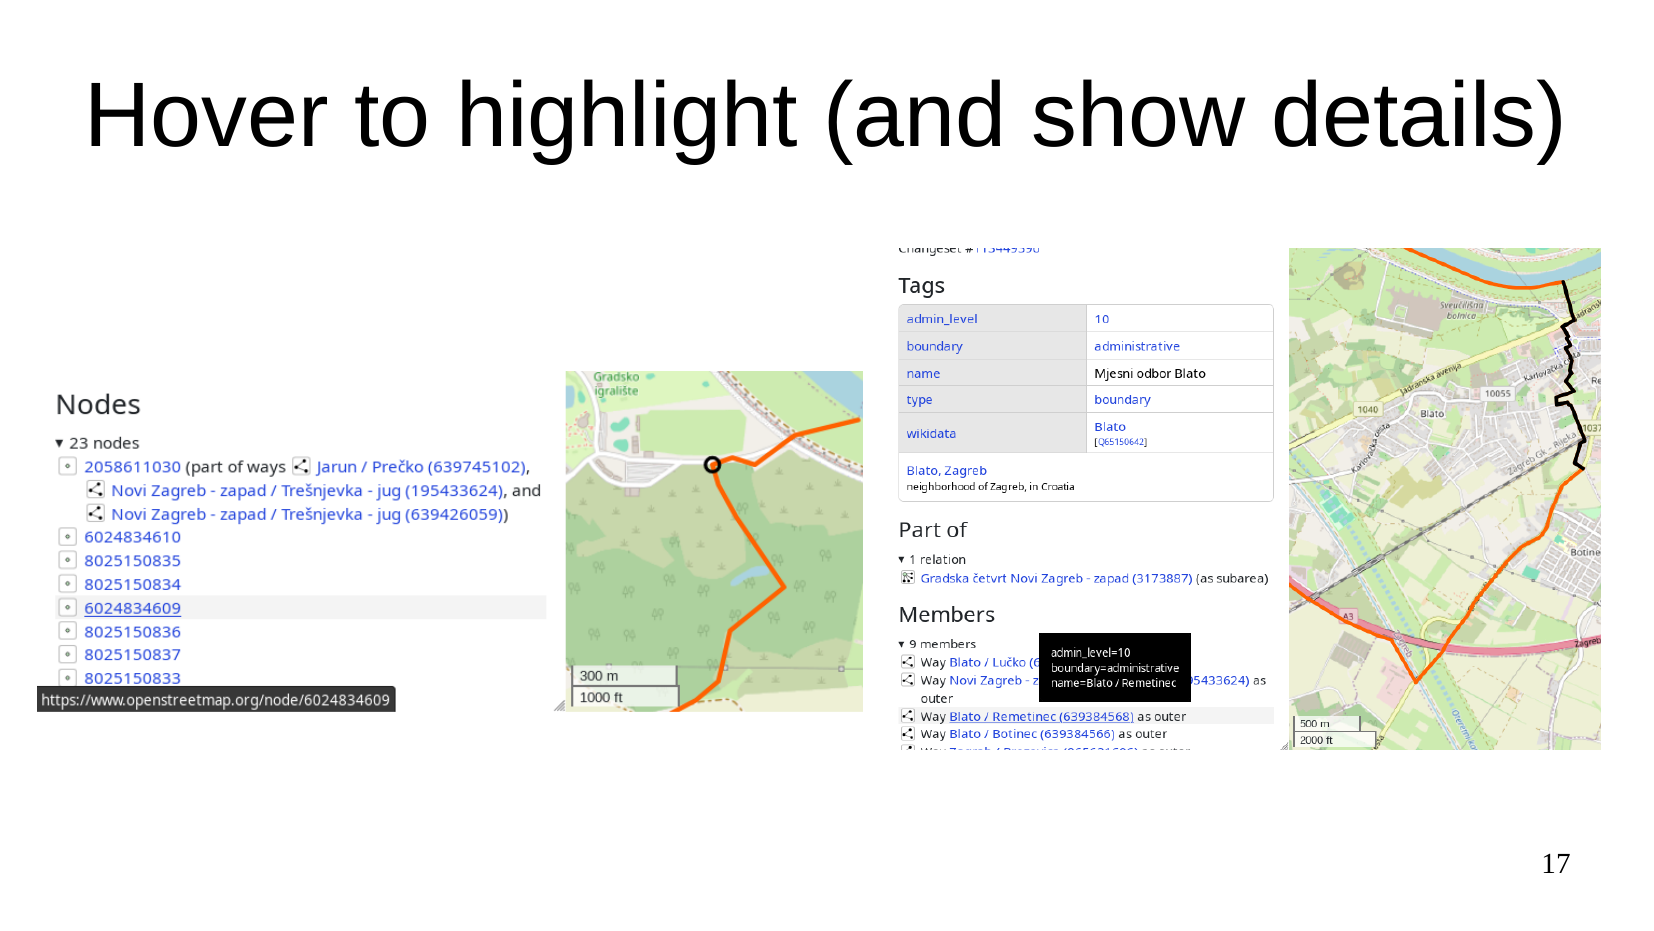

# Hover to highlight (and show details)
17